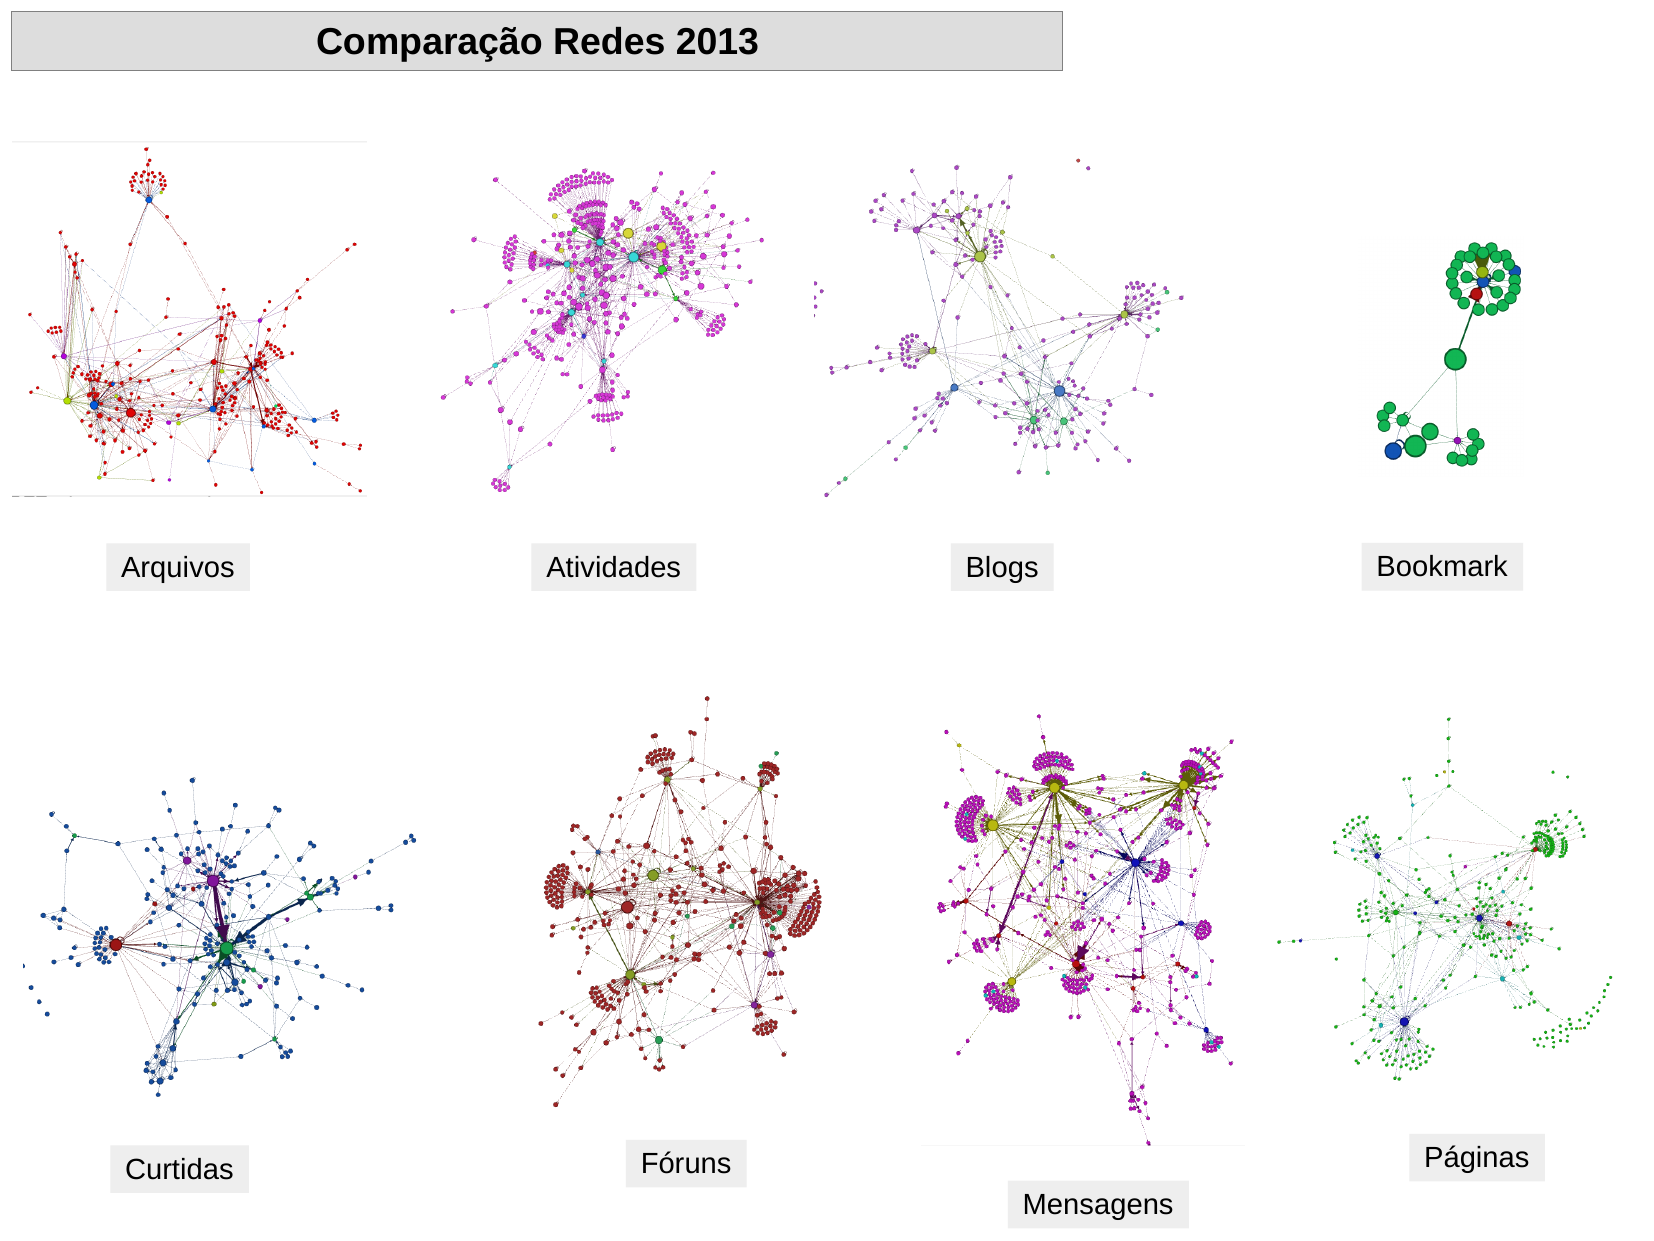

Comparação Redes 2013
Bookmark
Arquivos
Atividades
Blogs
Páginas
Fóruns
Curtidas
Mensagens